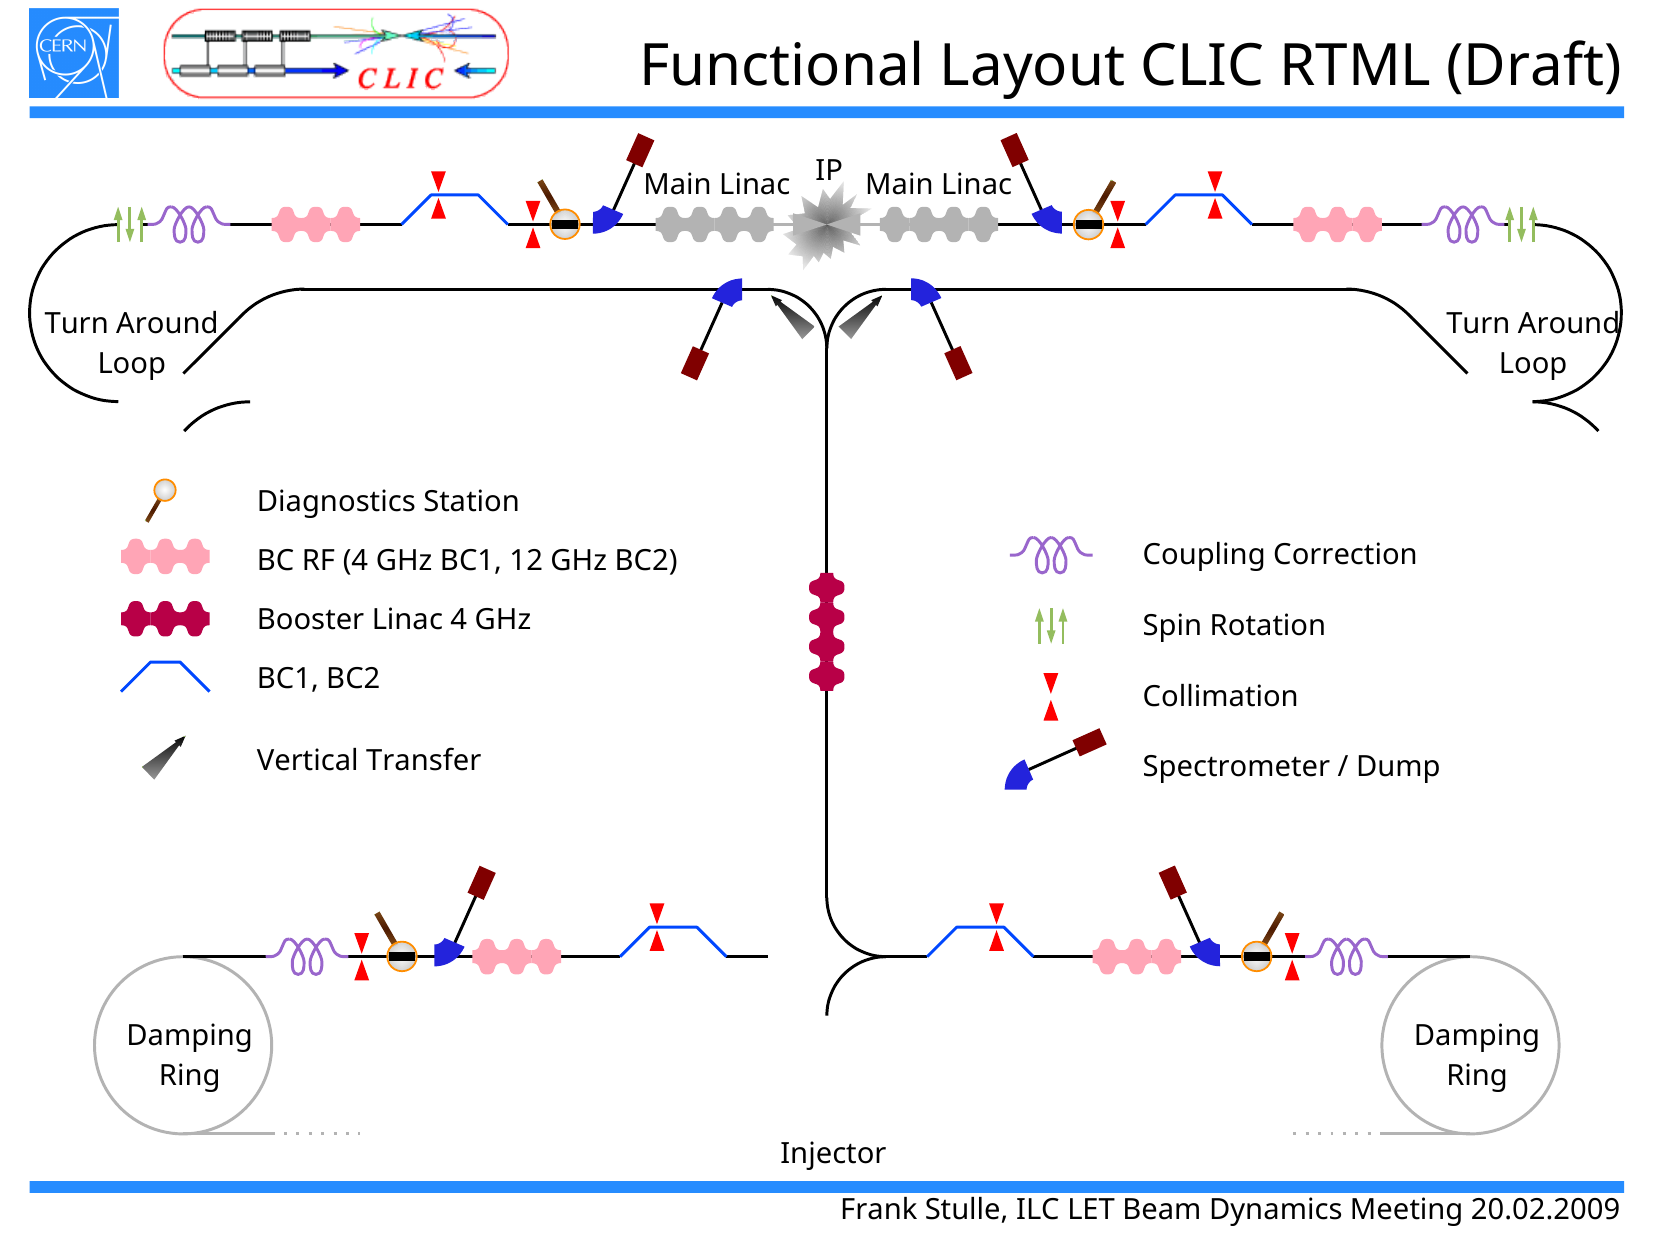

# Functional Layout CLIC RTML (Draft)
IP
Main Linac
Main Linac
Turn Around
Loop
Turn Around
Loop
Diagnostics Station
Coupling Correction
BC RF (4 GHz BC1, 12 GHz BC2)
Booster Linac 4 GHz
Spin Rotation
BC1, BC2
Collimation
Vertical Transfer
Spectrometer / Dump
Damping
Ring
Damping
Ring
Injector